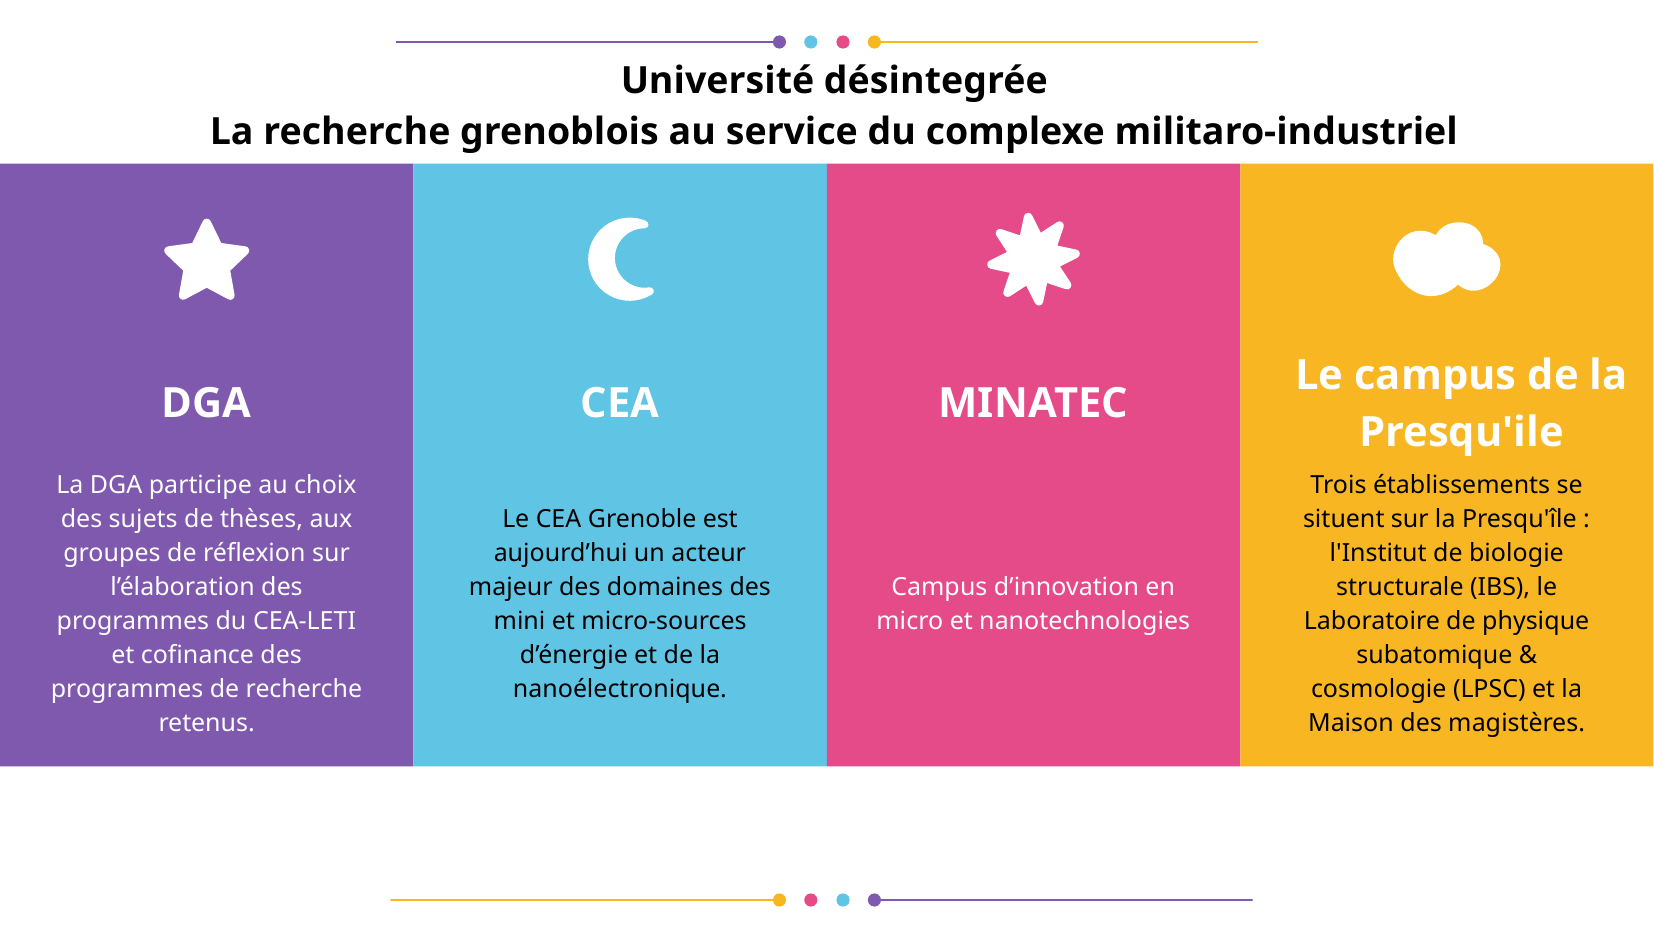

Université désintegrée
La recherche grenoblois au service du complexe militaro-industriel
DGA
Le campus de la Presqu'ile
CEA
MINATEC
# La DGA participe au choix des sujets de thèses, aux groupes de réflexion sur l’élaboration des programmes du CEA-LETI et cofinance des programmes de recherche retenus.
Trois établissements se situent sur la Presqu'île : l'Institut de biologie structurale (IBS), le Laboratoire de physique subatomique & cosmologie (LPSC) et la Maison des magistères.
Le CEA Grenoble est aujourd’hui un acteur majeur des domaines des mini et micro-sources d’énergie et de la nanoélectronique.
Campus d’innovation en micro et nanotechnologies